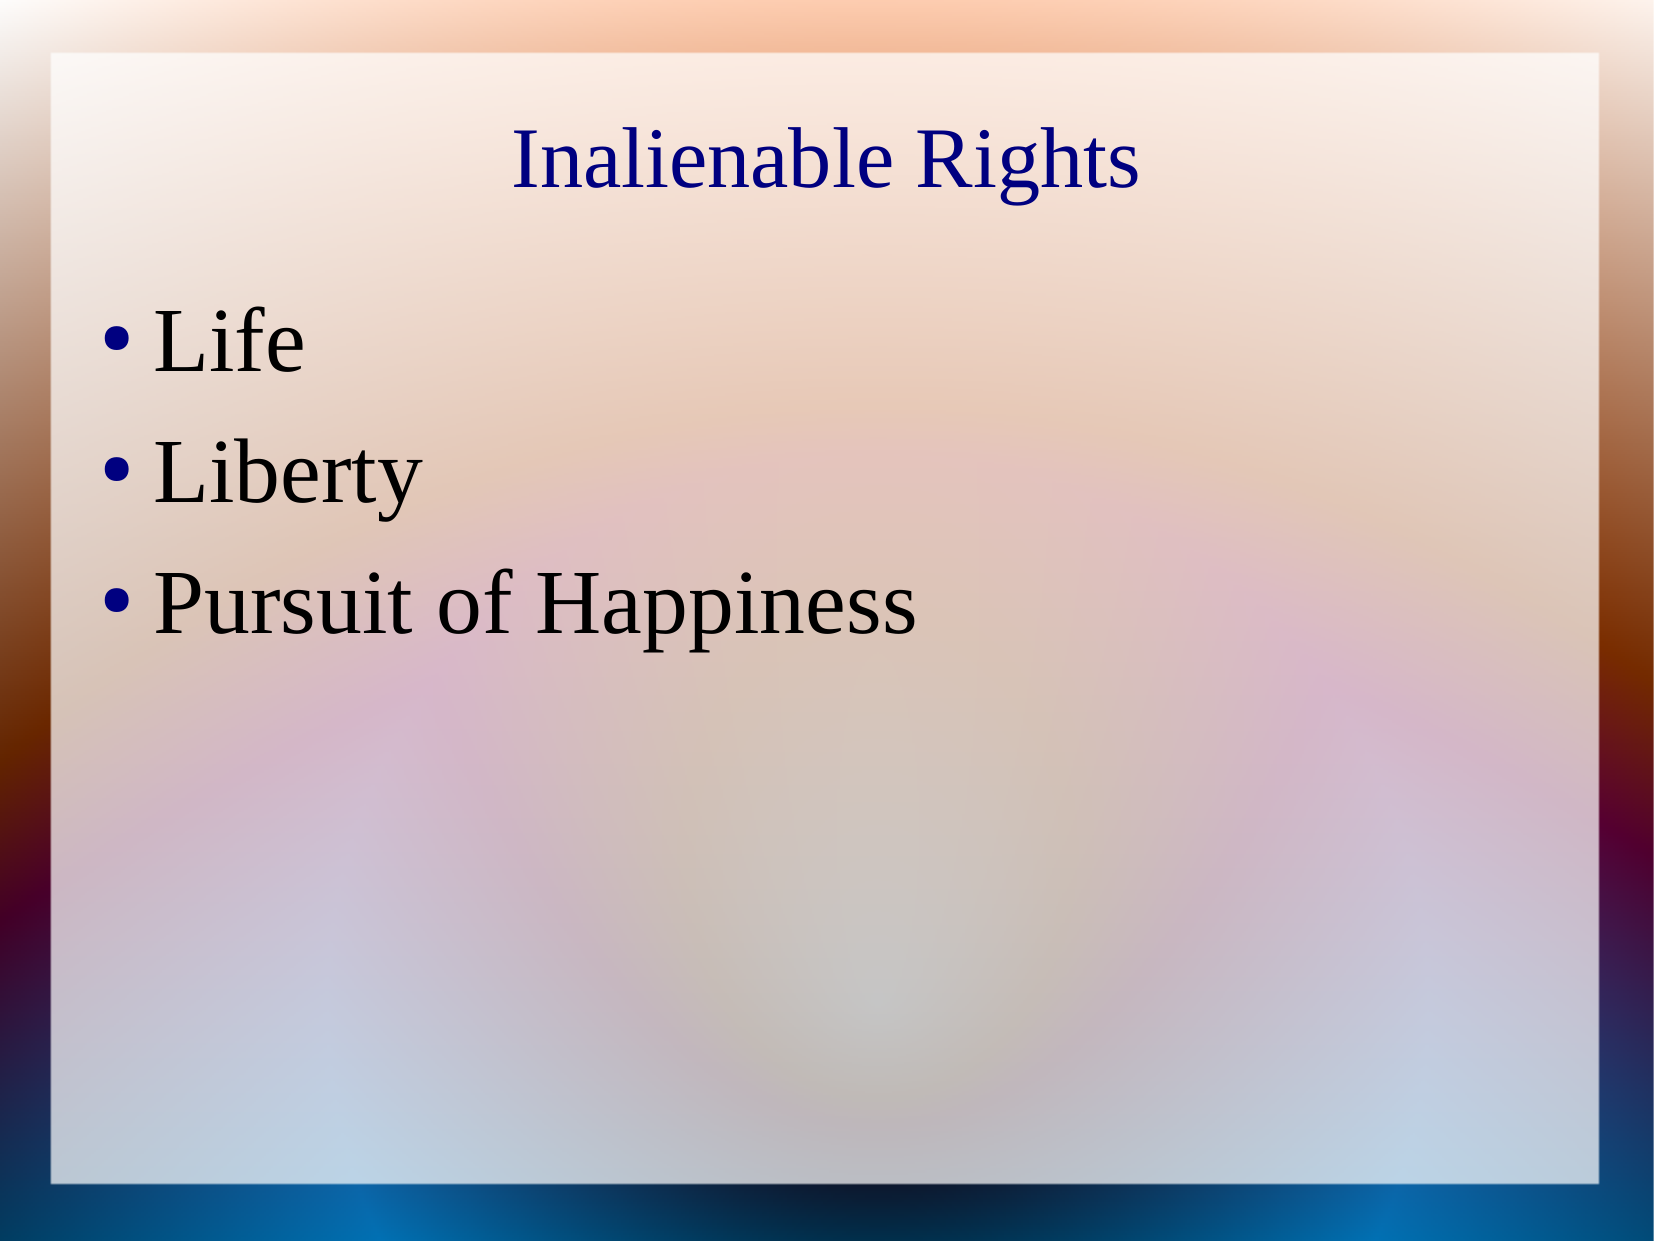

# Inalienable Rights
Life
Liberty
Pursuit of Happiness